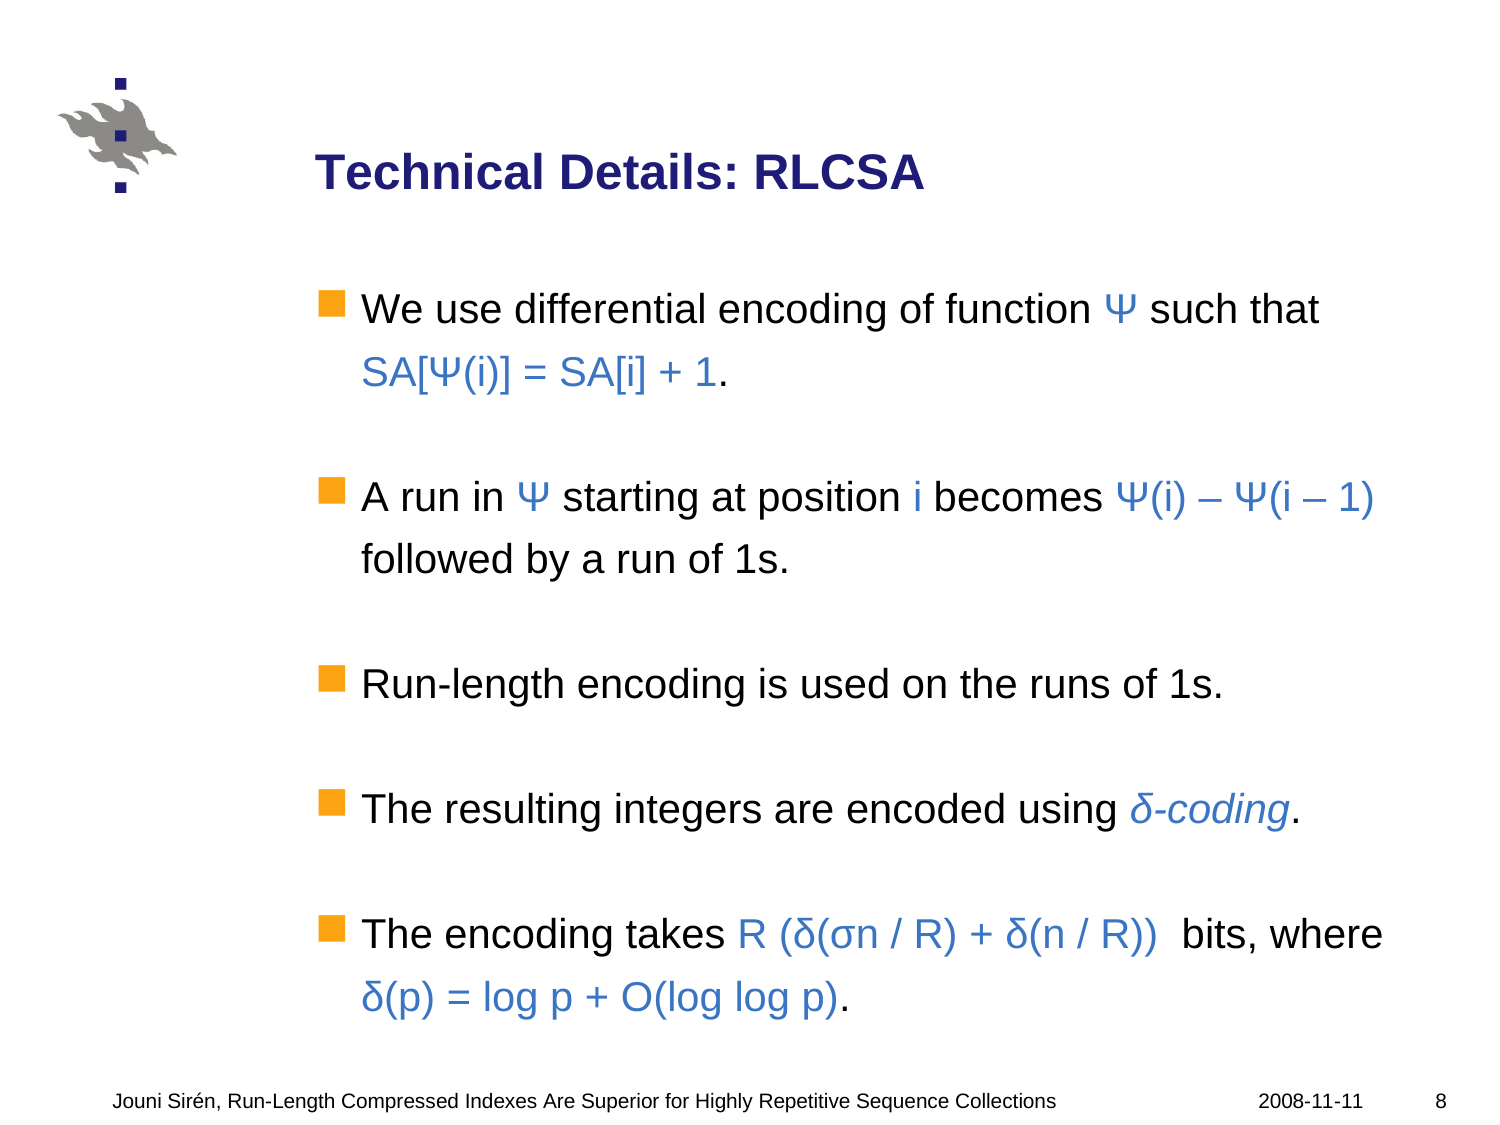

# Technical Details: RLCSA
We use differential encoding of function Ψ such that SA[Ψ(i)] = SA[i] + 1.
A run in Ψ starting at position i becomes Ψ(i) – Ψ(i – 1) followed by a run of 1s.
Run-length encoding is used on the runs of 1s.
The resulting integers are encoded using δ-coding.
The encoding takes R (δ(σn / R) + δ(n / R)) bits, where δ(p) = log p + O(log log p).
Jouni Sirén, Run-Length Compressed Indexes Are Superior for Highly Repetitive Sequence Collections
2008-11-11
8